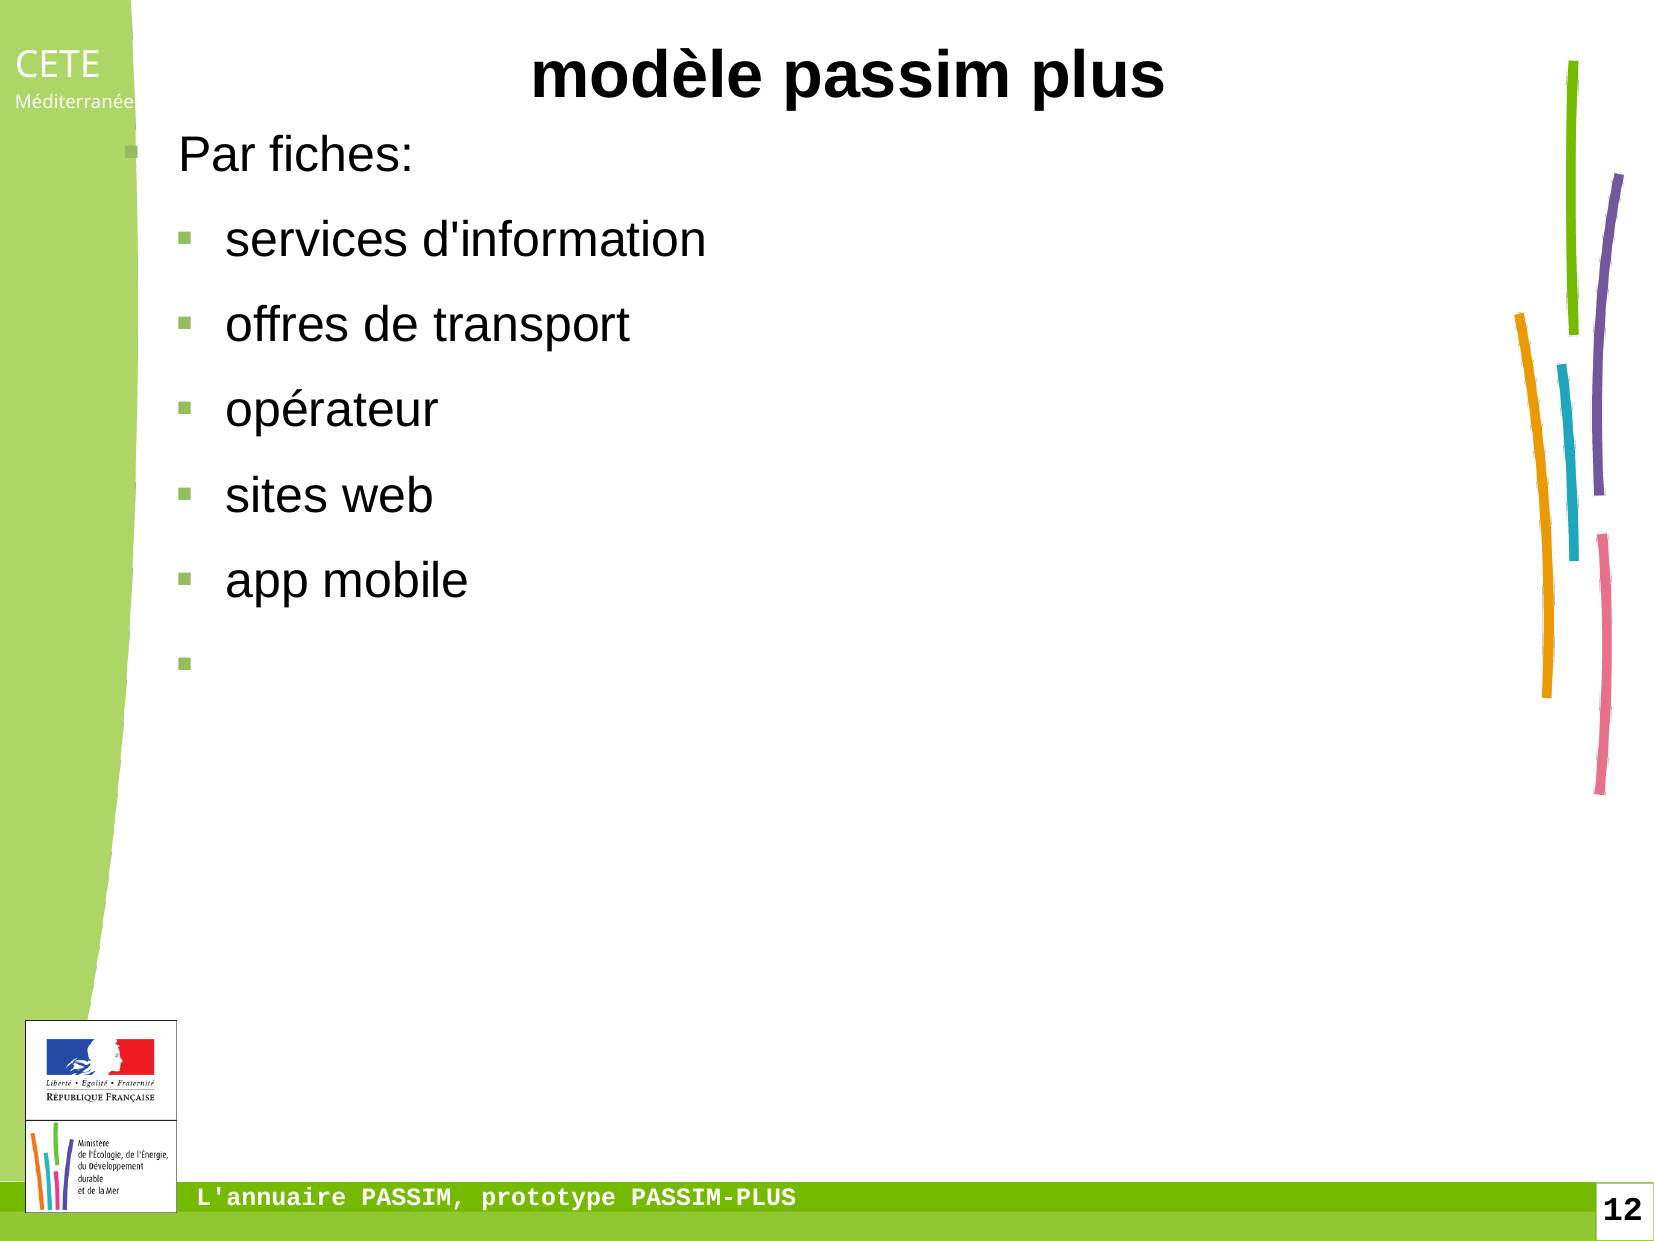

modèle passim plus
Par fiches:
services d'information
offres de transport
opérateur
sites web
app mobile
12